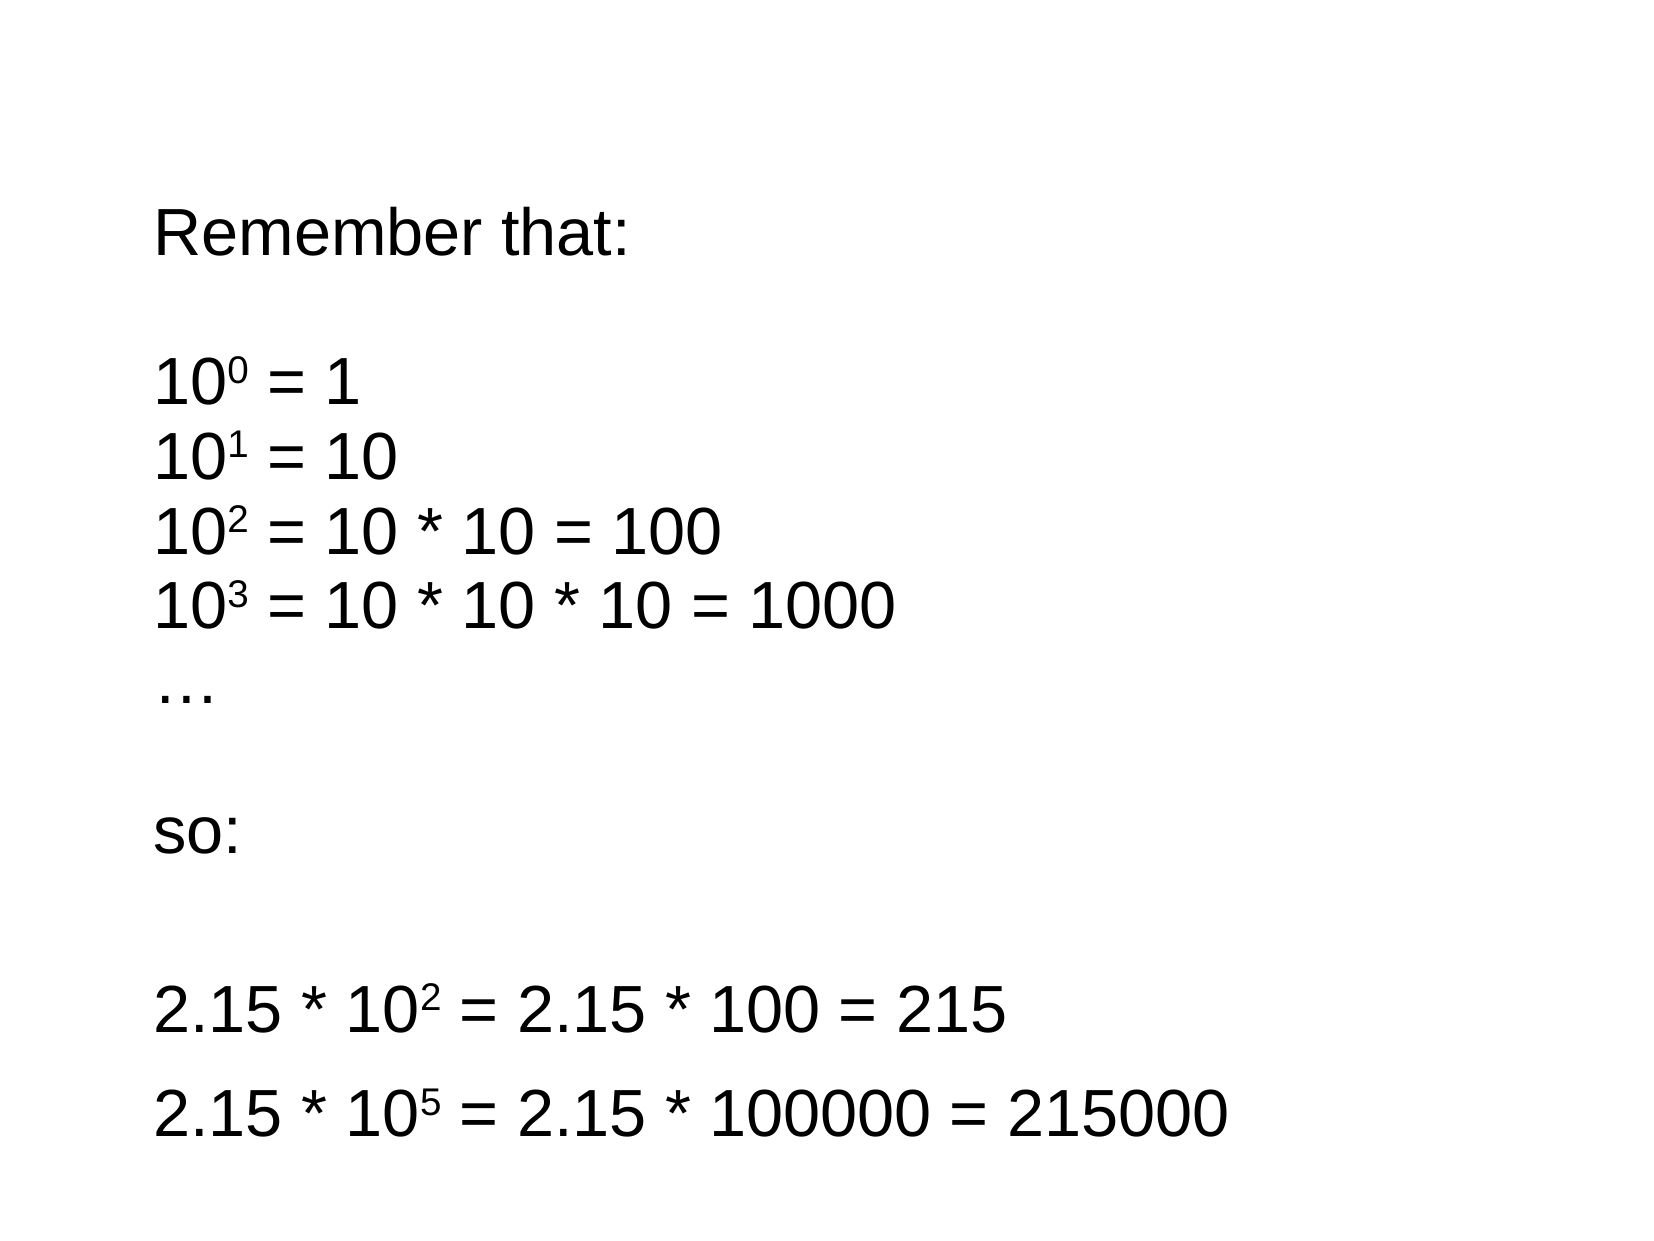

# Remember that: 100 = 1 101 = 10 102 = 10 * 10 = 100 103 = 10 * 10 * 10 = 1000 … so:
2.15 * 102 = 2.15 * 100 = 215
2.15 * 105 = 2.15 * 100000 = 215000